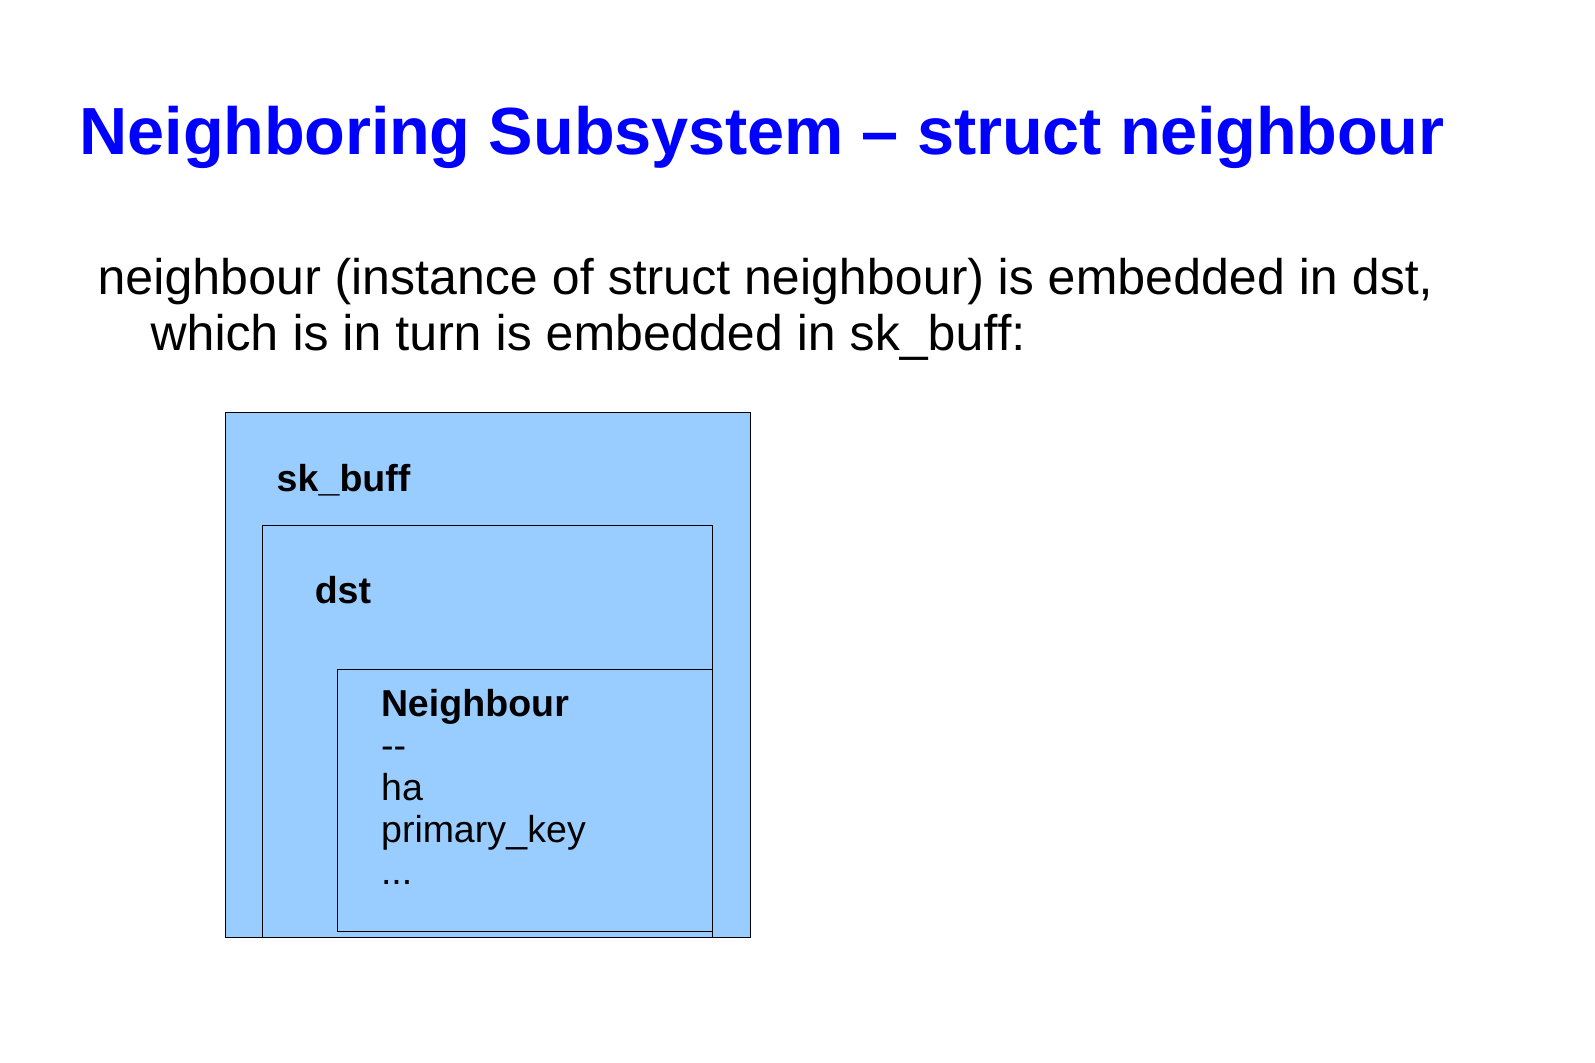

# Neighboring Subsystem – struct neighbour
neighbour (instance of struct neighbour) is embedded in dst, which is in turn is embedded in sk_buff:
sk_buff
dst
Neighbour
--
ha
primary_key
...